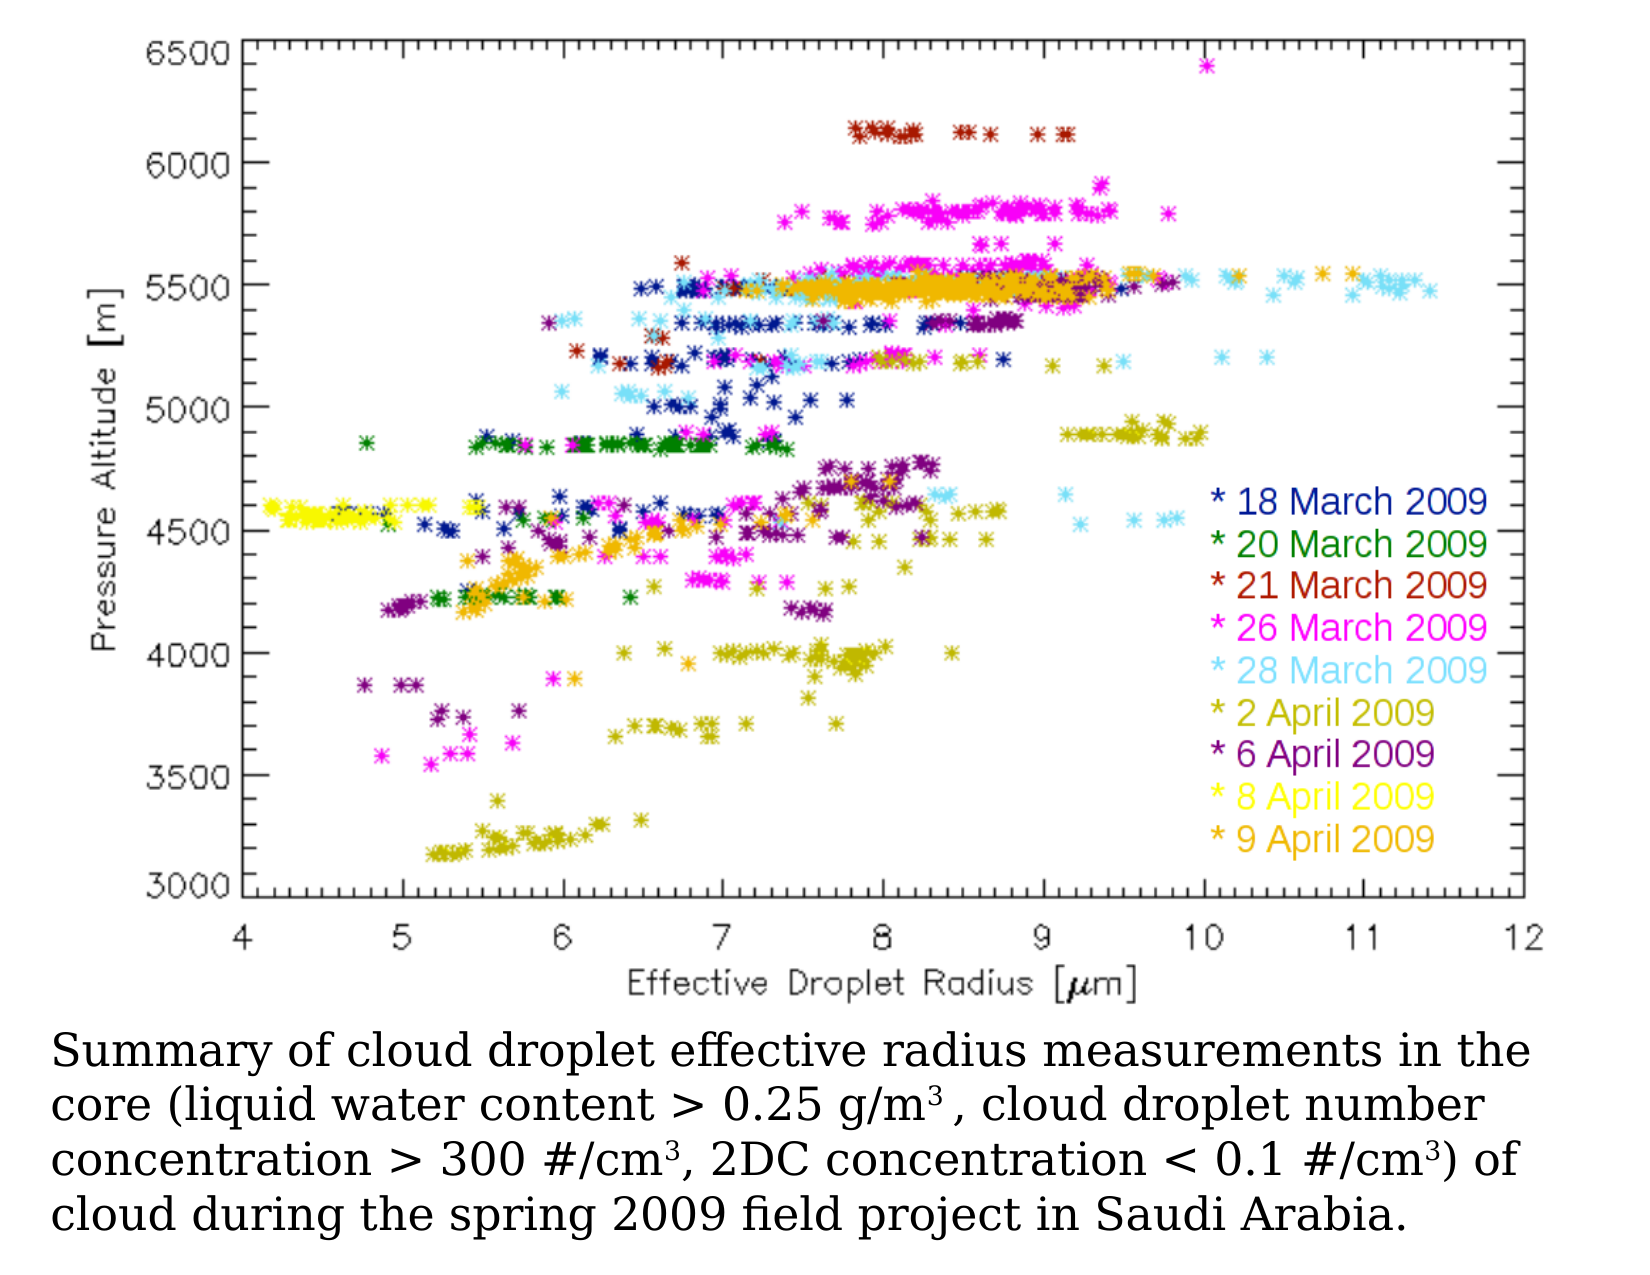

Summary of cloud droplet effective radius measurements in the core (liquid water content > 0.25 g/m3 , cloud droplet number concentration > 300 #/cm3, 2DC concentration < 0.1 #/cm3) of cloud during the spring 2009 field project in Saudi Arabia.